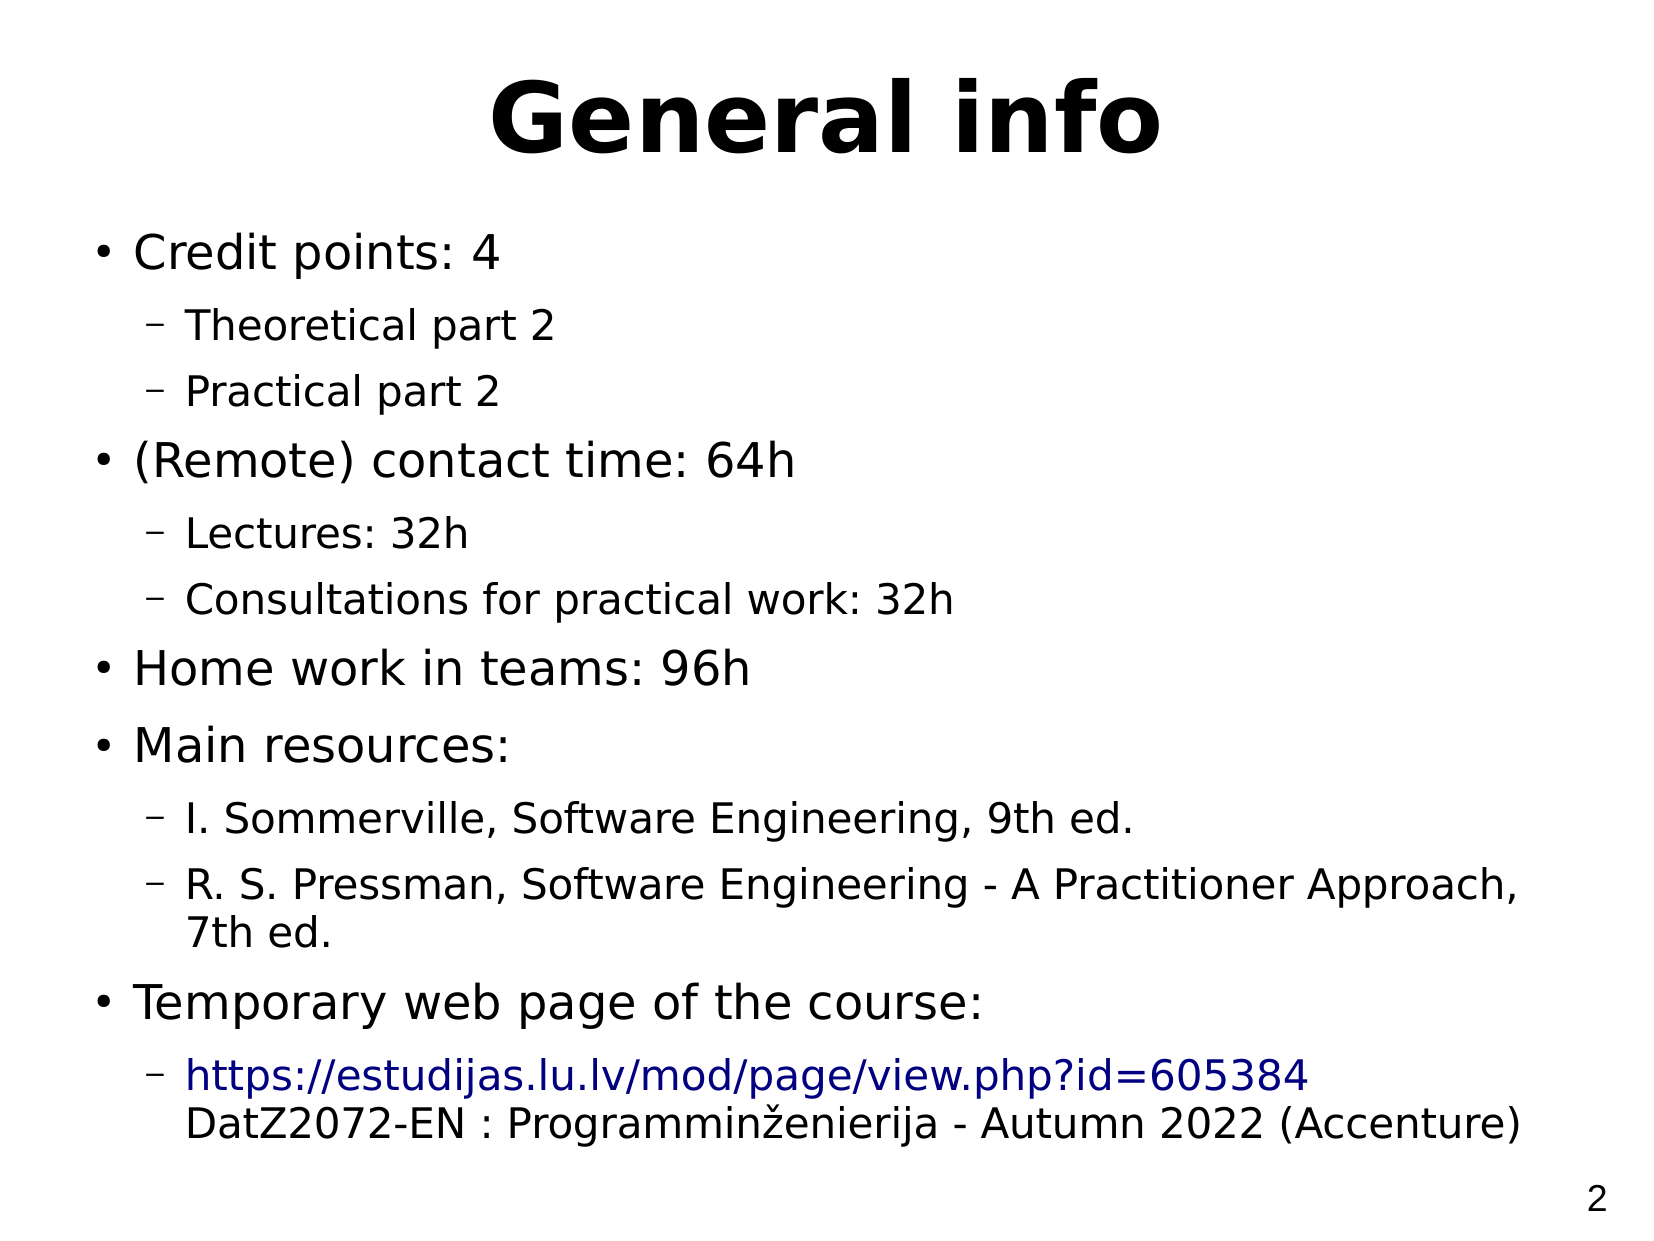

# General info
Credit points: 4
Theoretical part 2
Practical part 2
(Remote) contact time: 64h
Lectures: 32h
Consultations for practical work: 32h
Home work in teams: 96h
Main resources:
I. Sommerville, Software Engineering, 9th ed.
R. S. Pressman, Software Engineering - A Practitioner Approach, 7th ed.
Temporary web page of the course:
https://estudijas.lu.lv/mod/page/view.php?id=605384
DatZ2072-EN : Programminženierija - Autumn 2022 (Accenture)